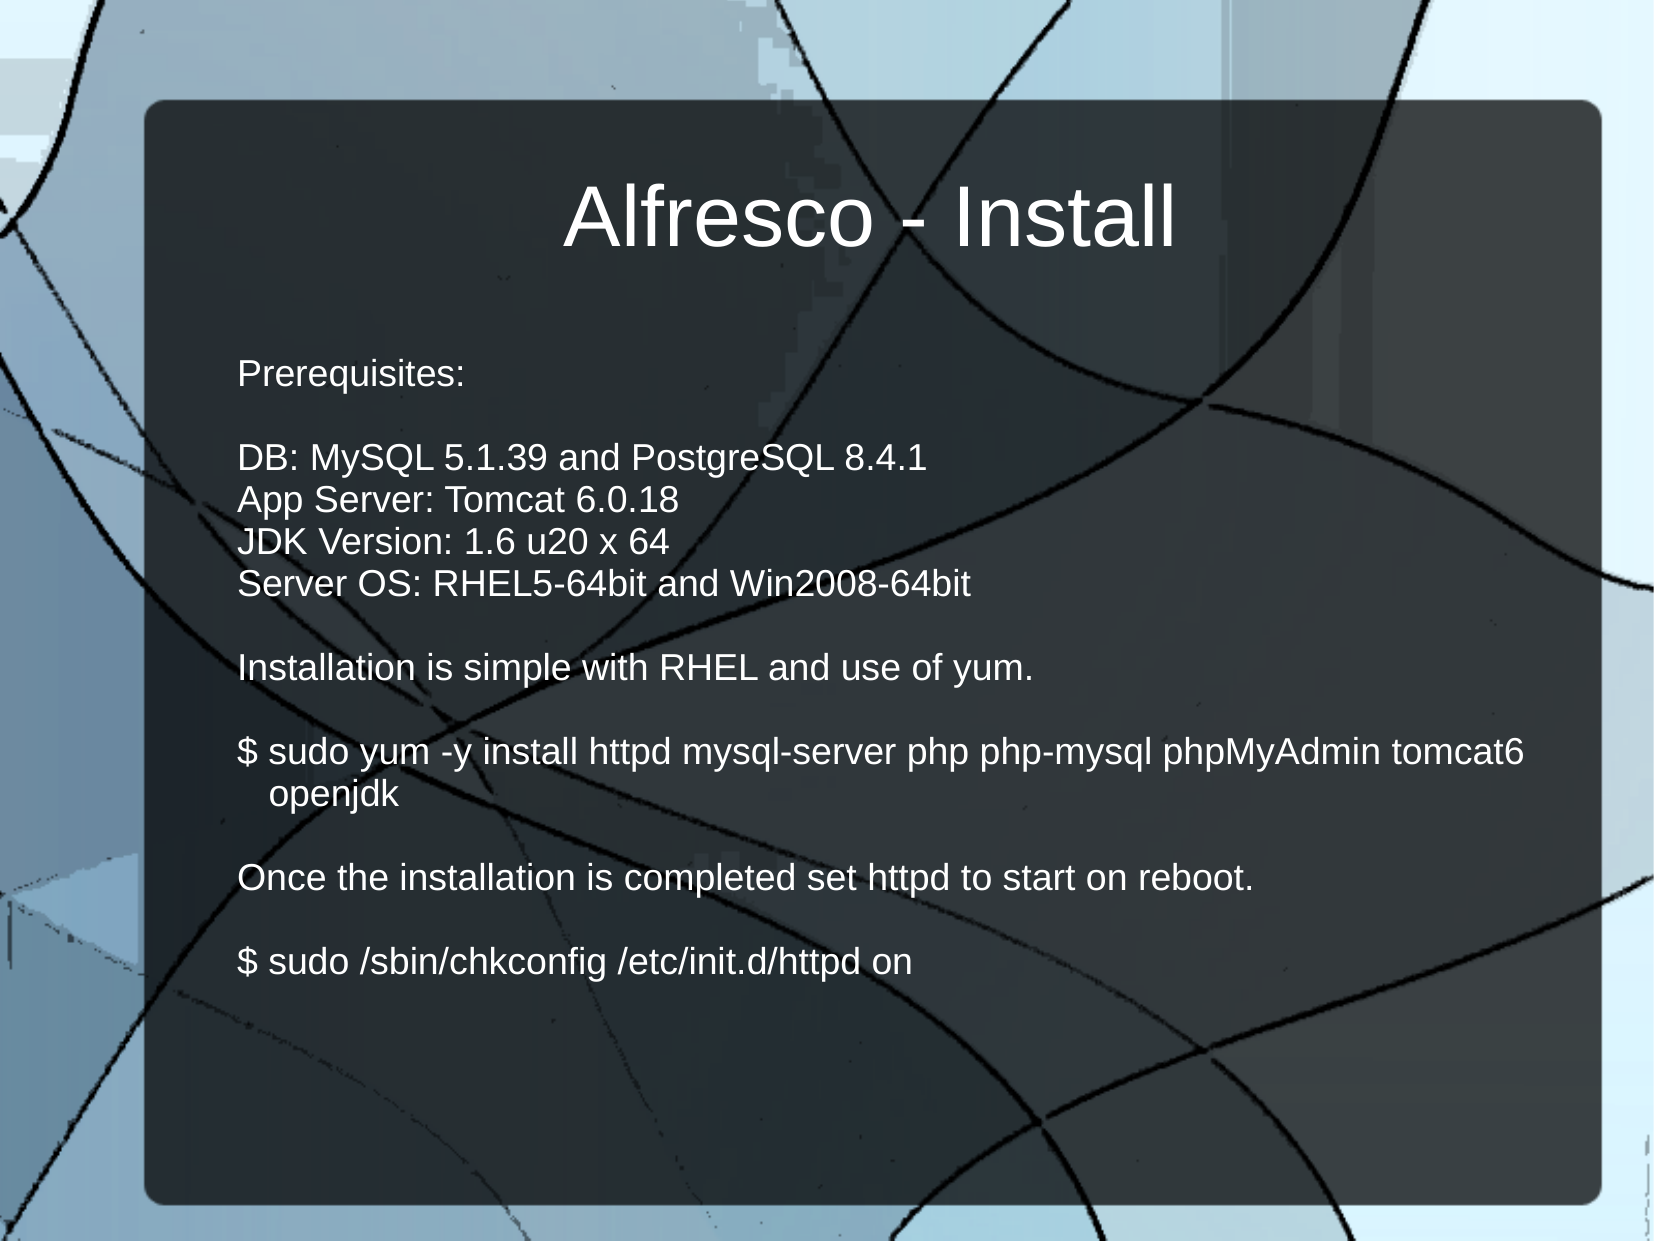

# Alfresco - Install
Prerequisites:
DB: MySQL 5.1.39 and PostgreSQL 8.4.1
App Server: Tomcat 6.0.18
JDK Version: 1.6 u20 x 64
Server OS: RHEL5-64bit and Win2008-64bit
Installation is simple with RHEL and use of yum.
$ sudo yum -y install httpd mysql-server php php-mysql phpMyAdmin tomcat6
 openjdk
Once the installation is completed set httpd to start on reboot.
$ sudo /sbin/chkconfig /etc/init.d/httpd on